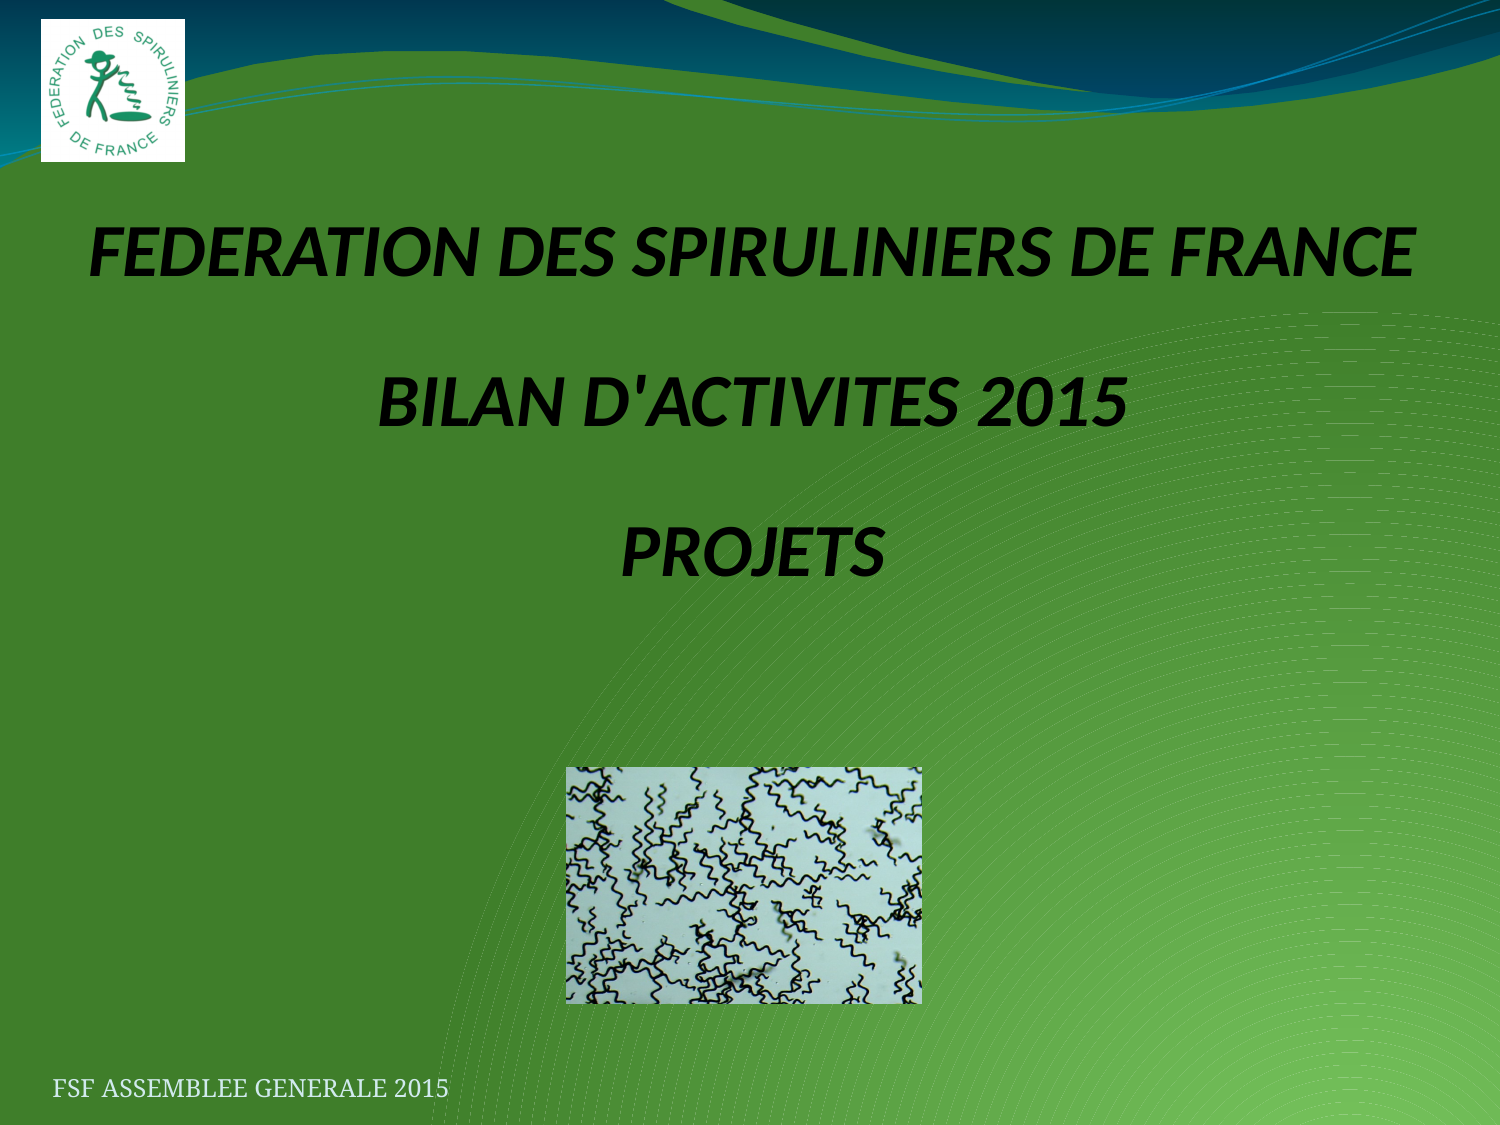

FEDERATION DES SPIRULINIERS DE FRANCE
BILAN D'ACTIVITES 2015
PROJETS
# ASSEMBLEE GENERALE Fédération des spiruliniers de France 3 novembre 2015
FSF ASSEMBLEE GENERALE 2015